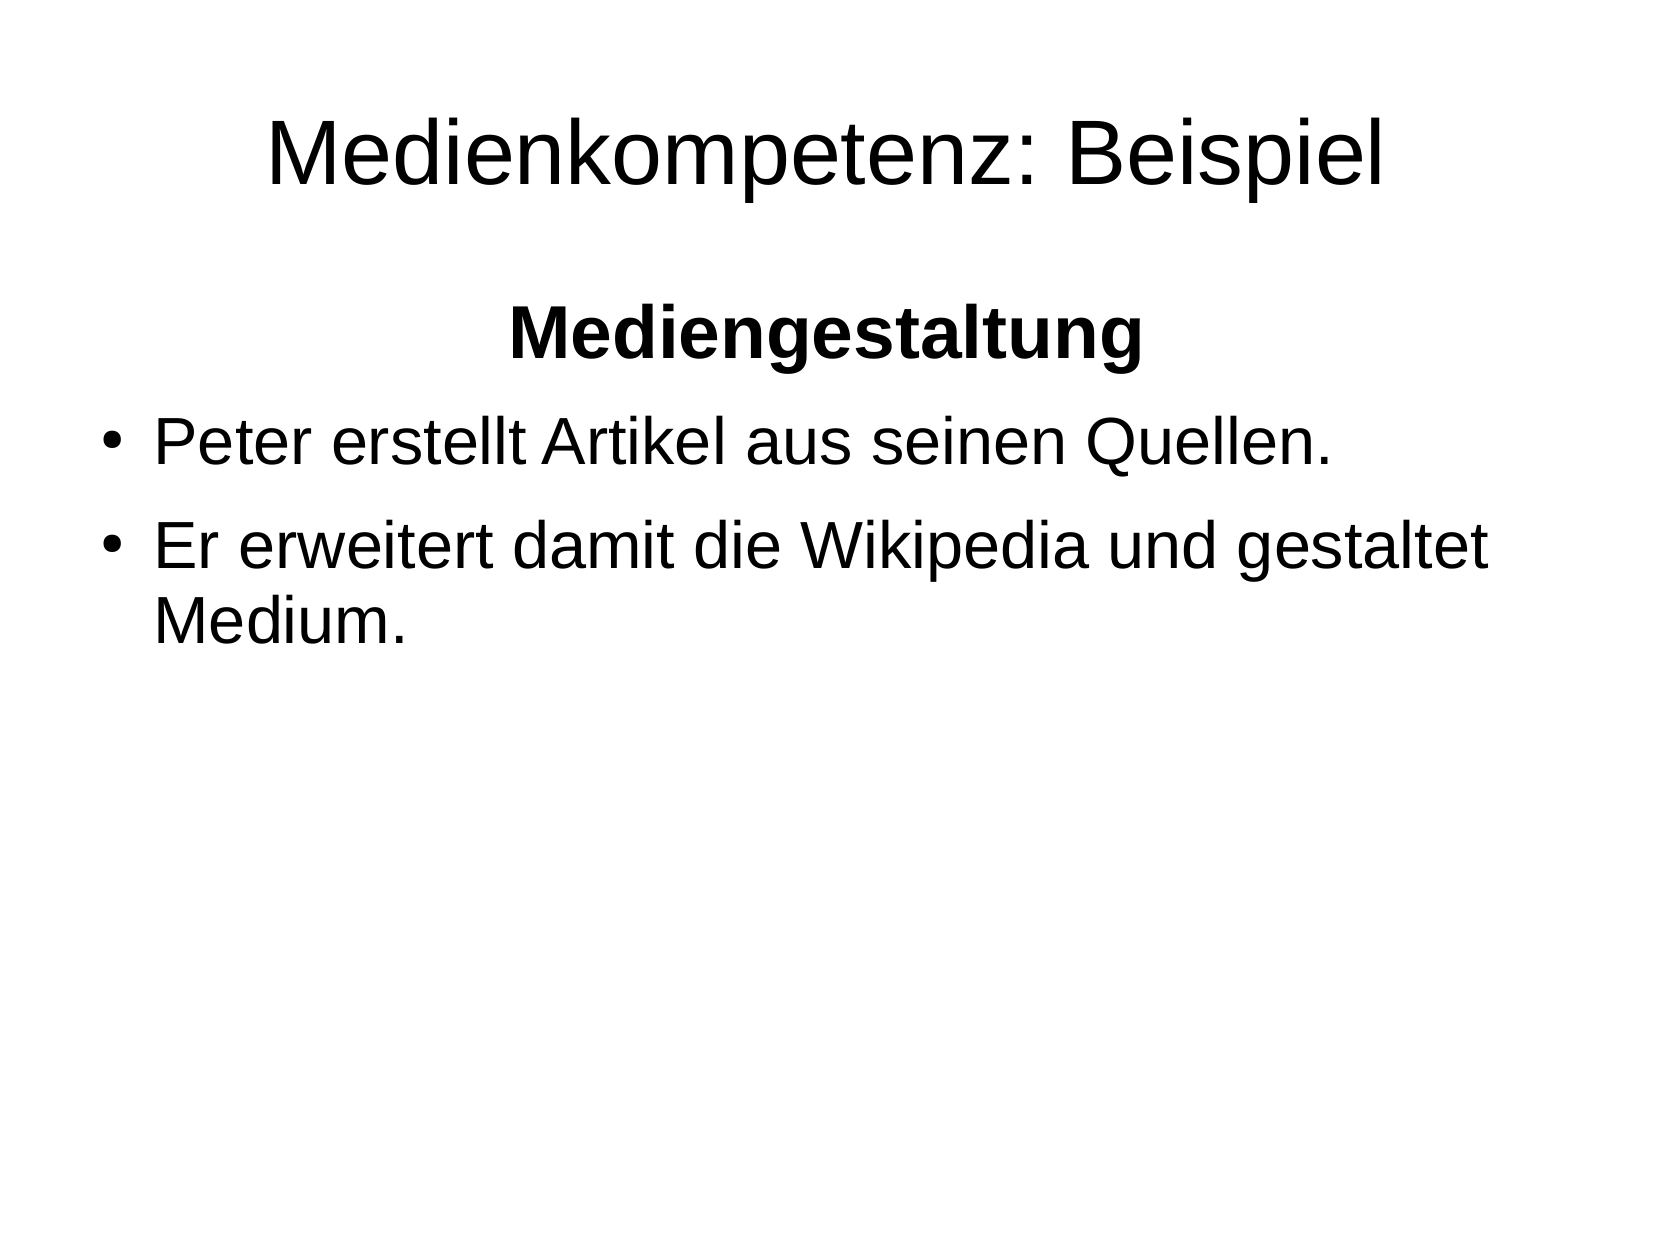

# Medienkompetenz: Beispiel
Mediengestaltung
Peter erstellt Artikel aus seinen Quellen.
Er erweitert damit die Wikipedia und gestaltet Medium.